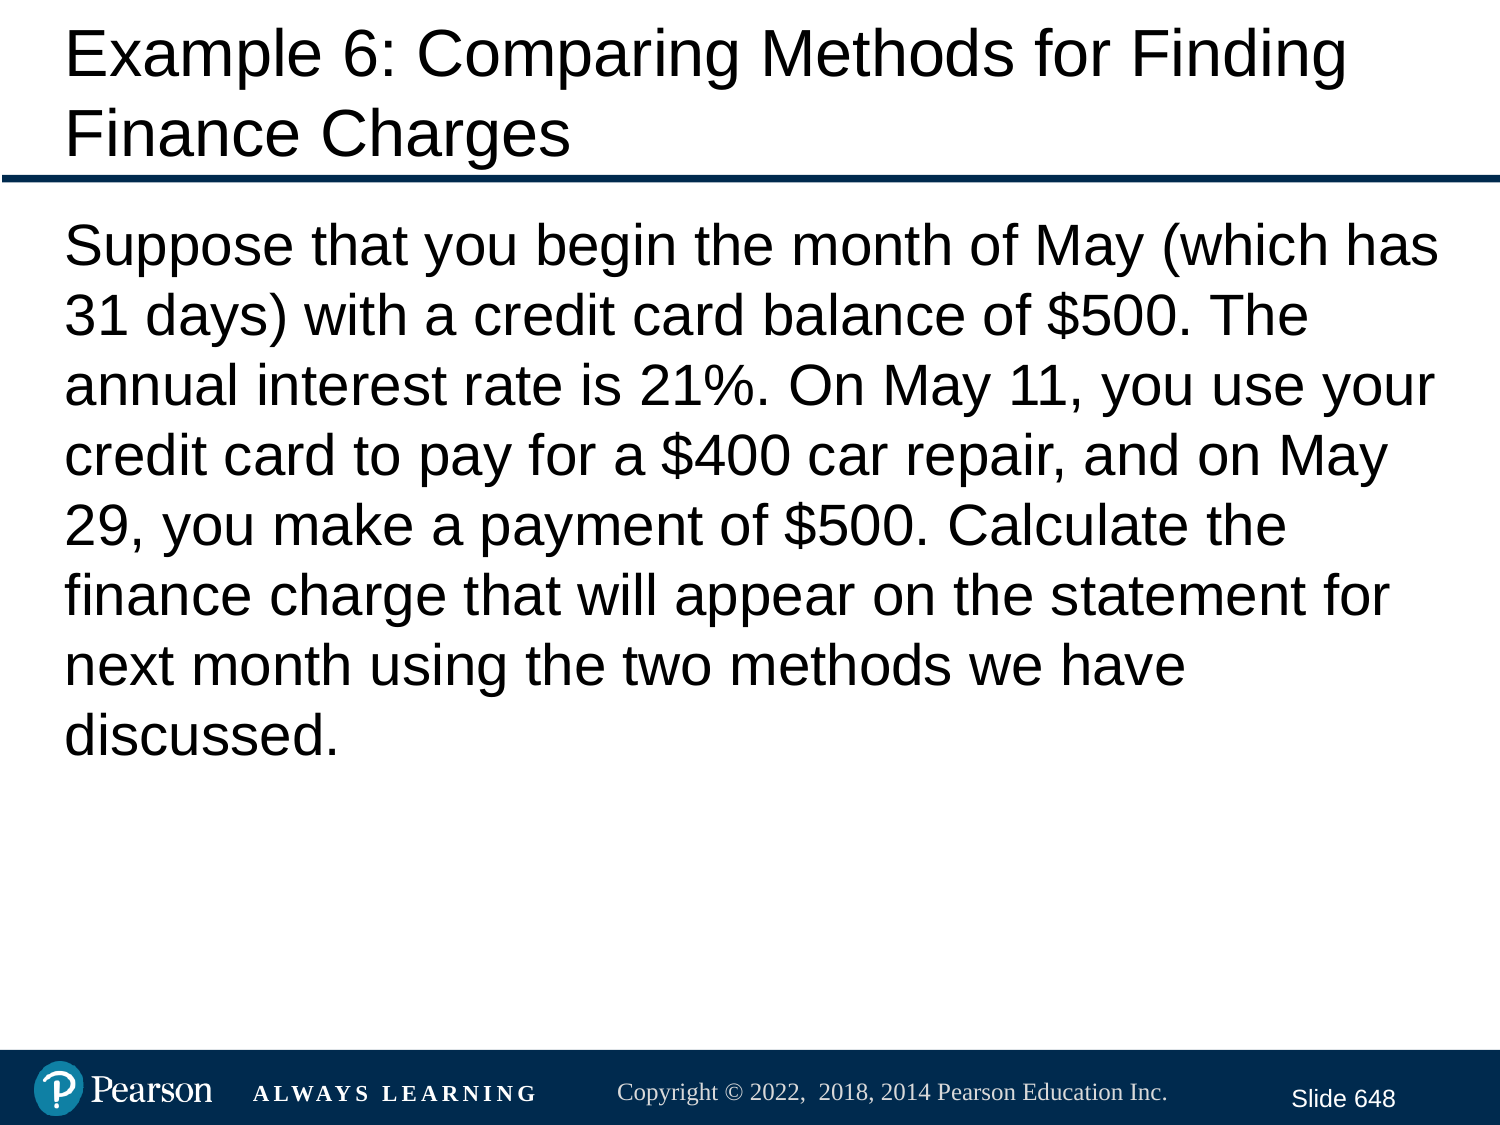

# Example 6: Comparing Methods for Finding Finance Charges
Suppose that you begin the month of May (which has 31 days) with a credit card balance of $500. The annual interest rate is 21%. On May 11, you use your credit card to pay for a $400 car repair, and on May 29, you make a payment of $500. Calculate the finance charge that will appear on the statement for next month using the two methods we have discussed.